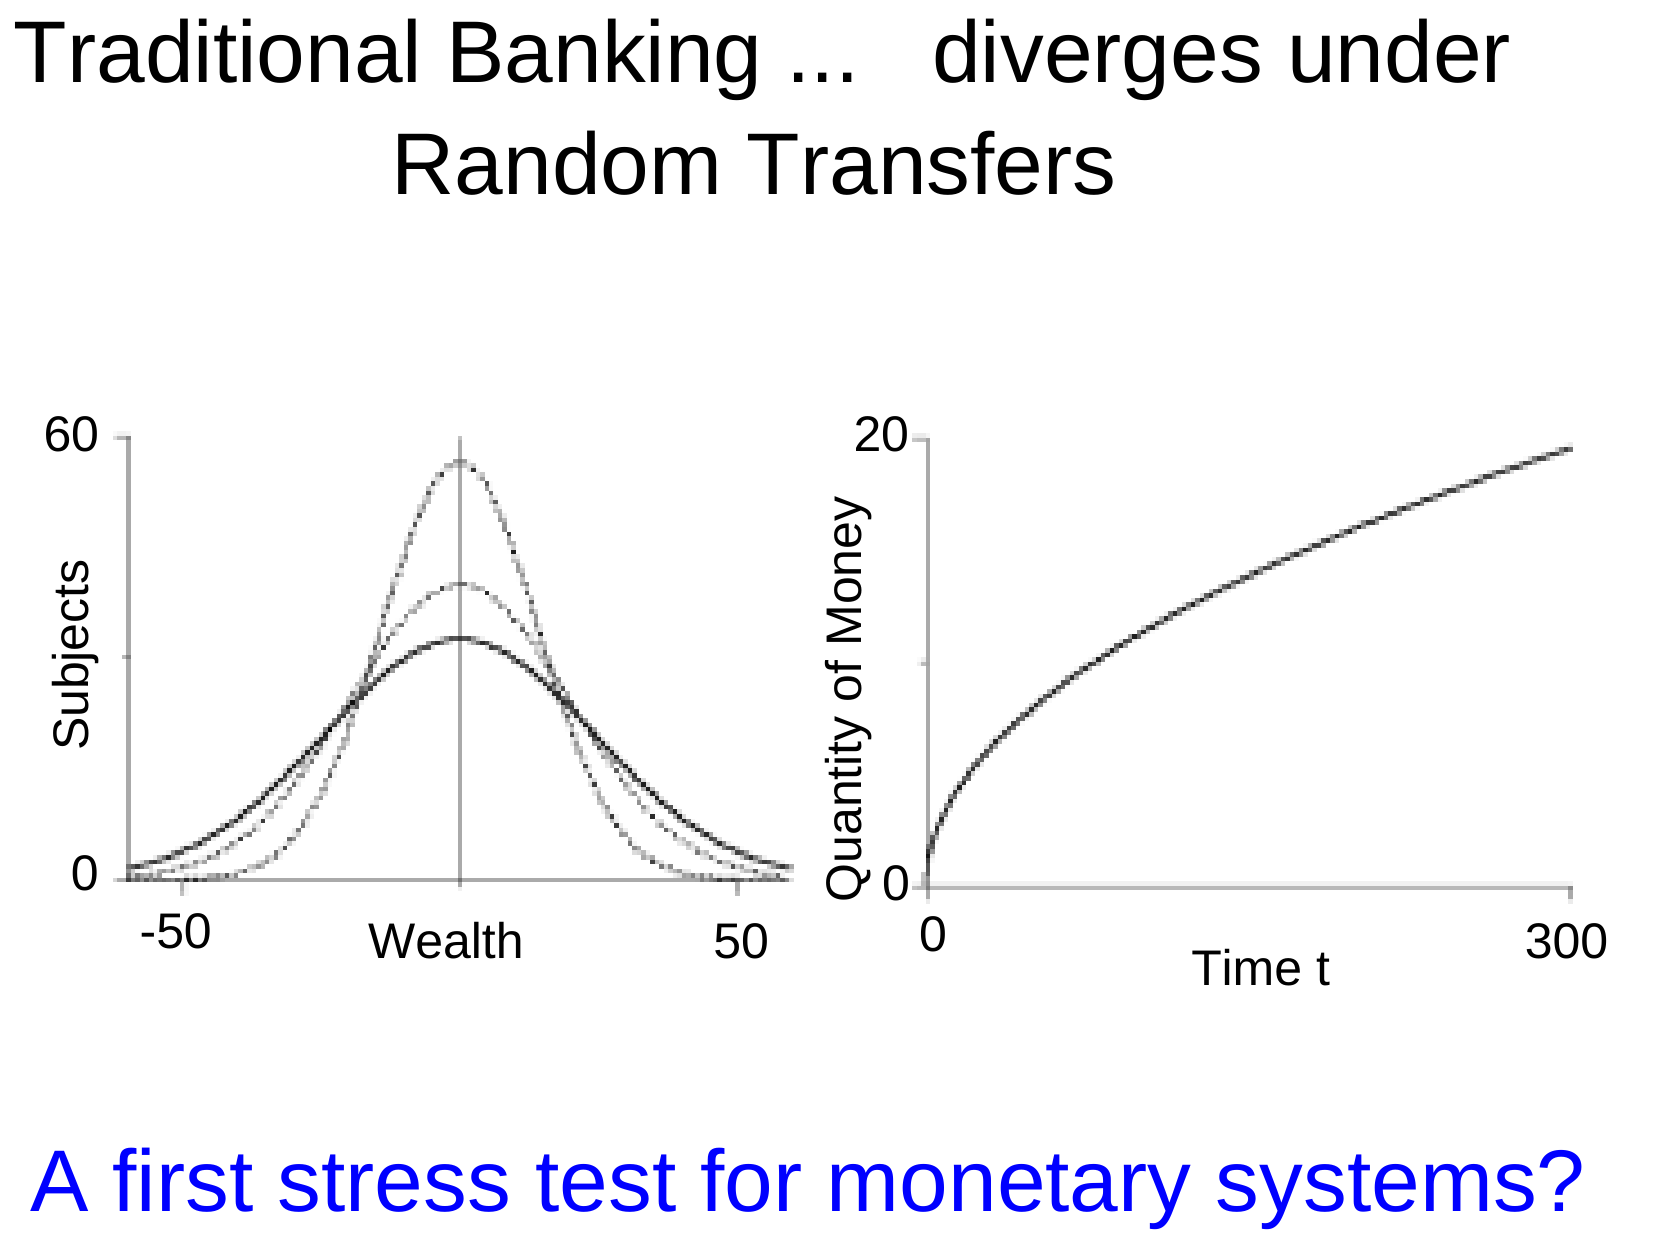

Traditional Banking ... diverges under
Random Transfers
60
20
Subjects
Quantity of Money
0
0
-50
0
Wealth
50
300
Time t
A first stress test for monetary systems?